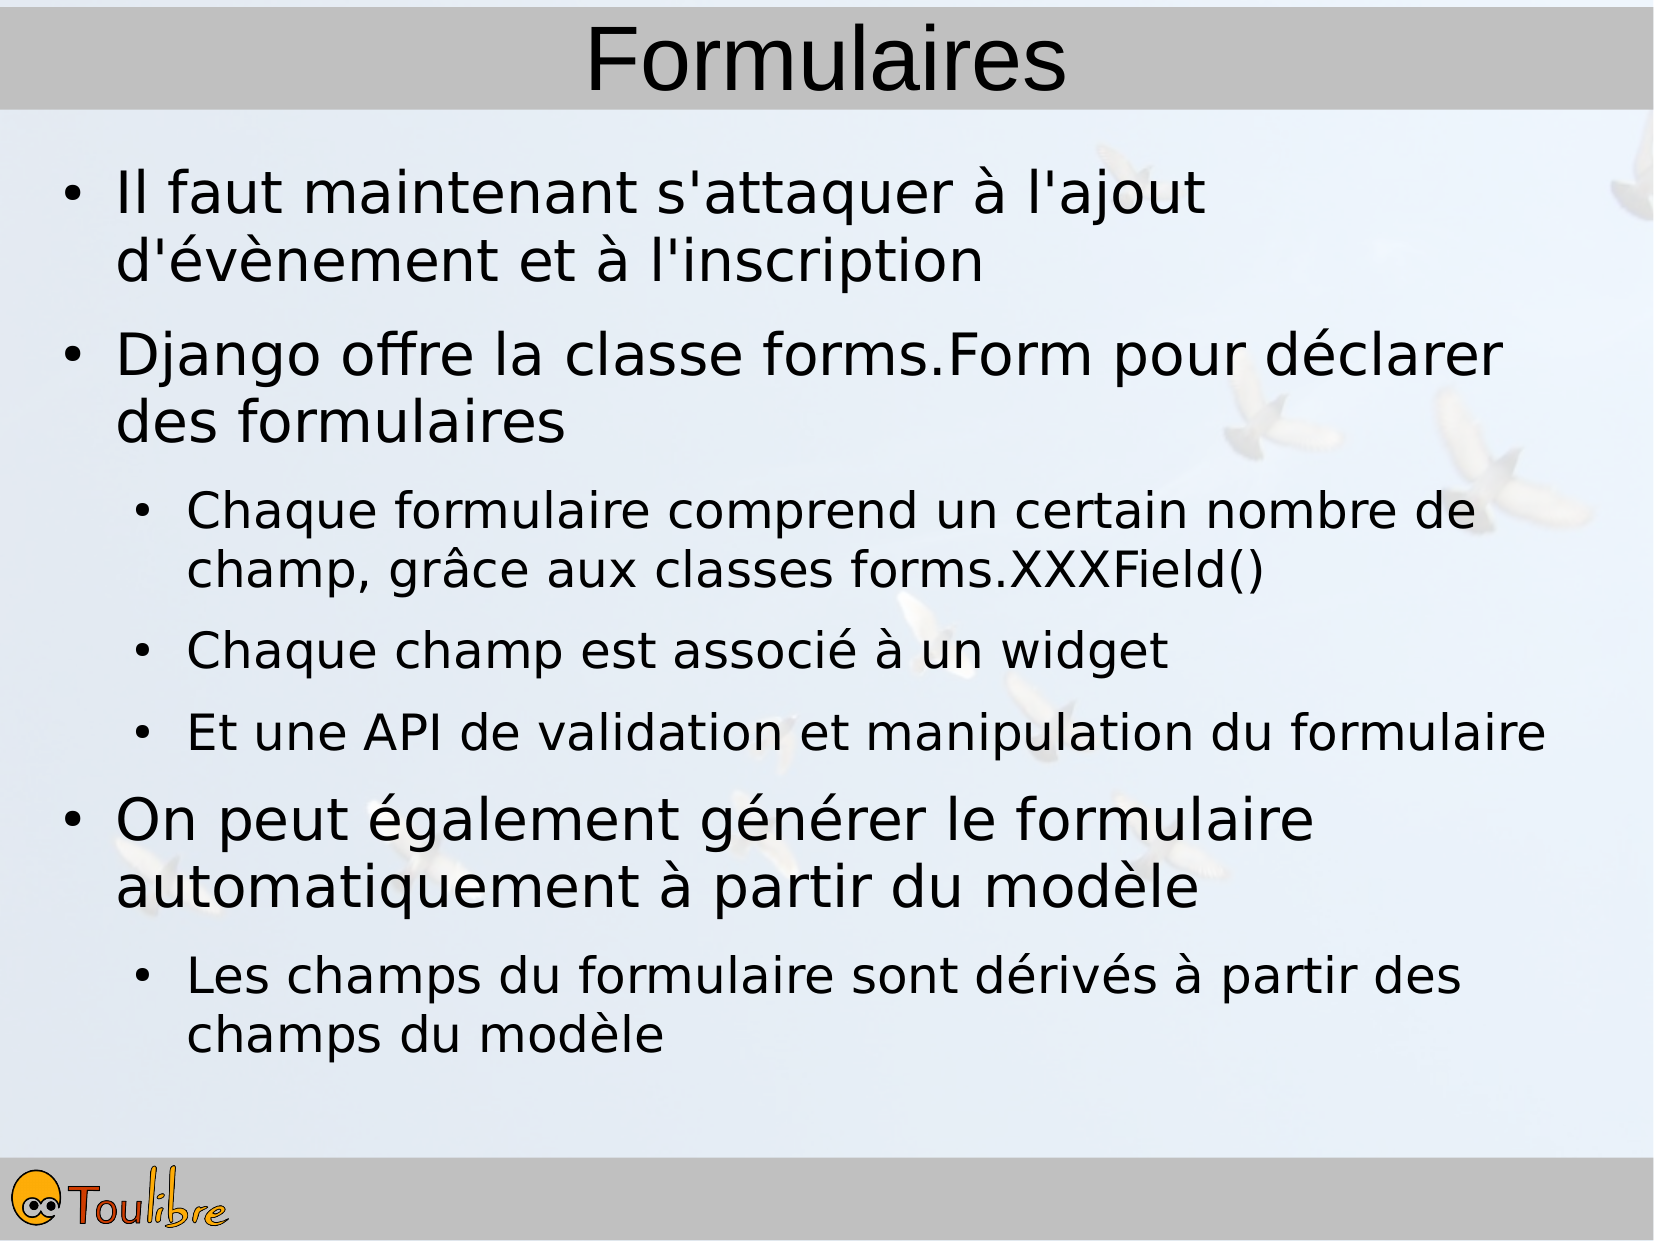

# Formulaires
Il faut maintenant s'attaquer à l'ajout d'évènement et à l'inscription
Django offre la classe forms.Form pour déclarer des formulaires
Chaque formulaire comprend un certain nombre de champ, grâce aux classes forms.XXXField()
Chaque champ est associé à un widget
Et une API de validation et manipulation du formulaire
On peut également générer le formulaire automatiquement à partir du modèle
Les champs du formulaire sont dérivés à partir des champs du modèle